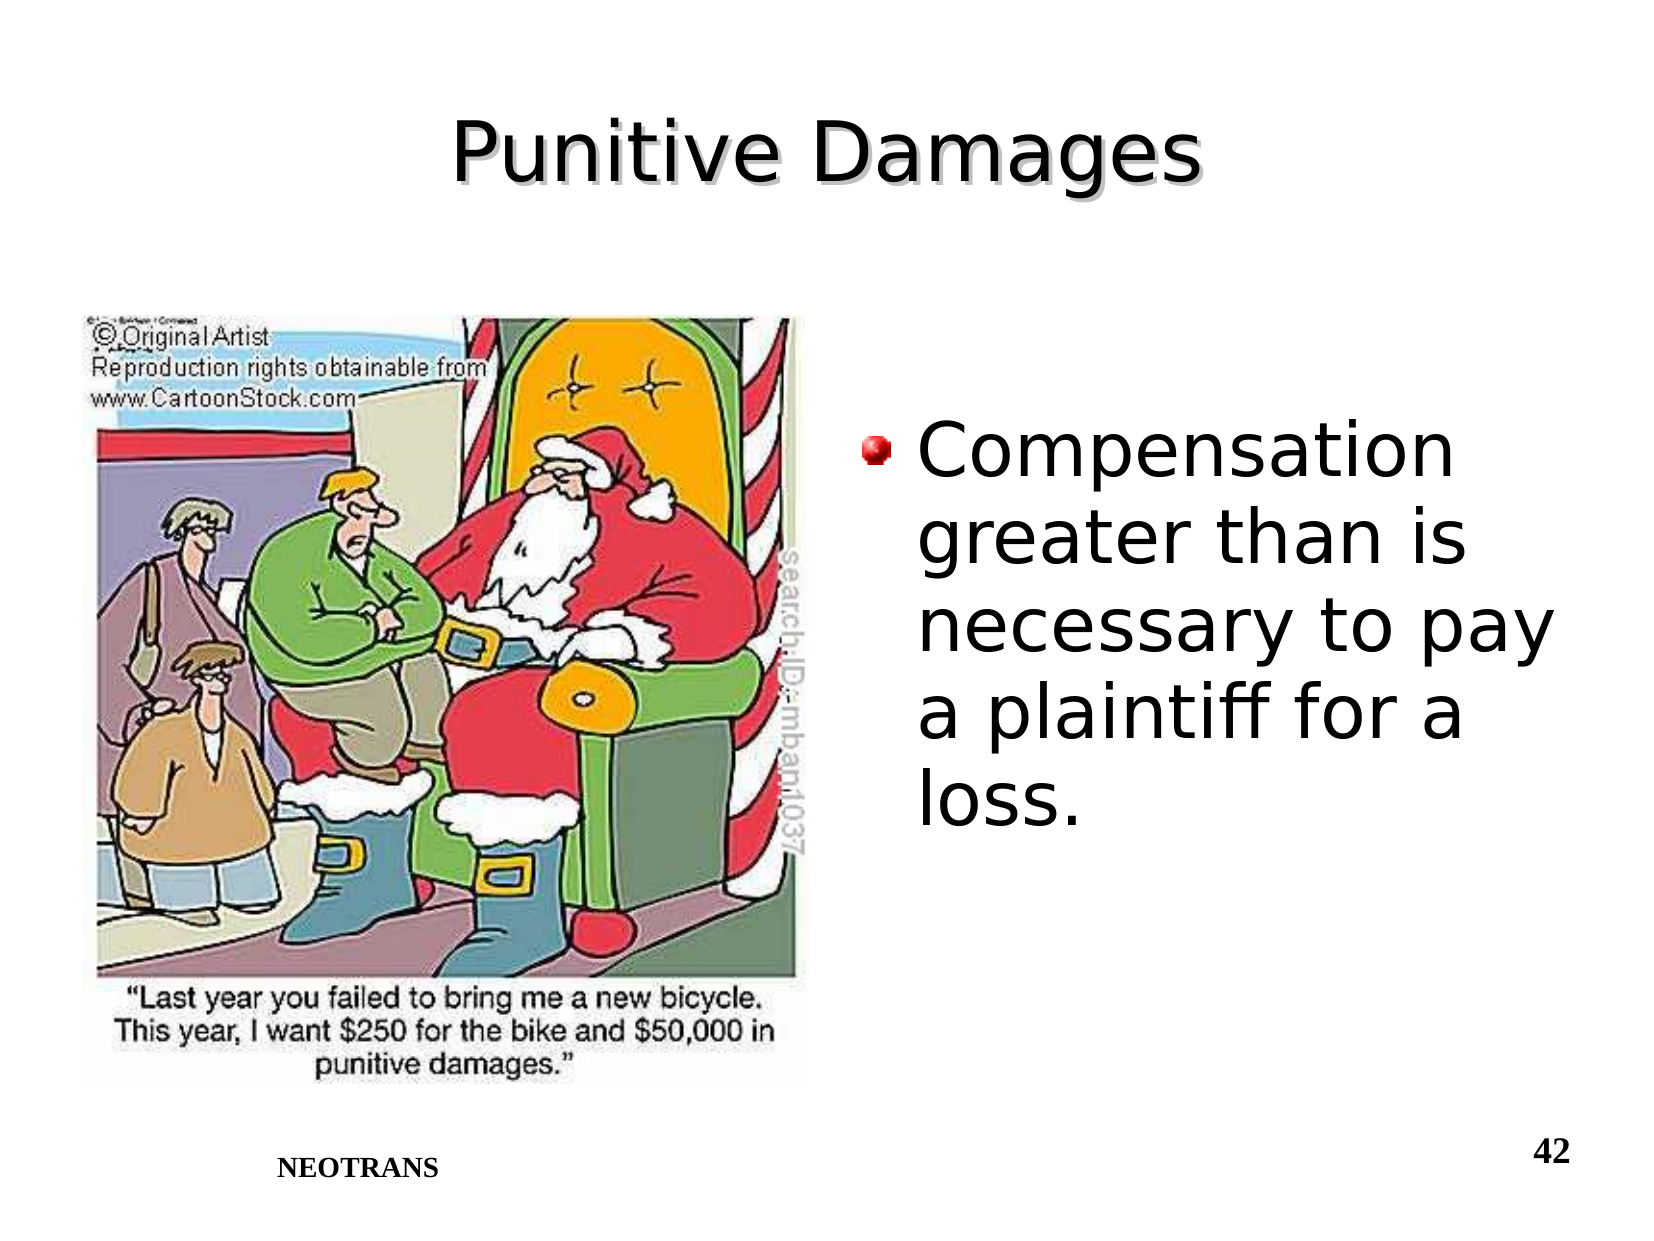

# Punitive Damages
Compensation greater than is necessary to pay a plaintiff for a loss.
42
NEOTRANS